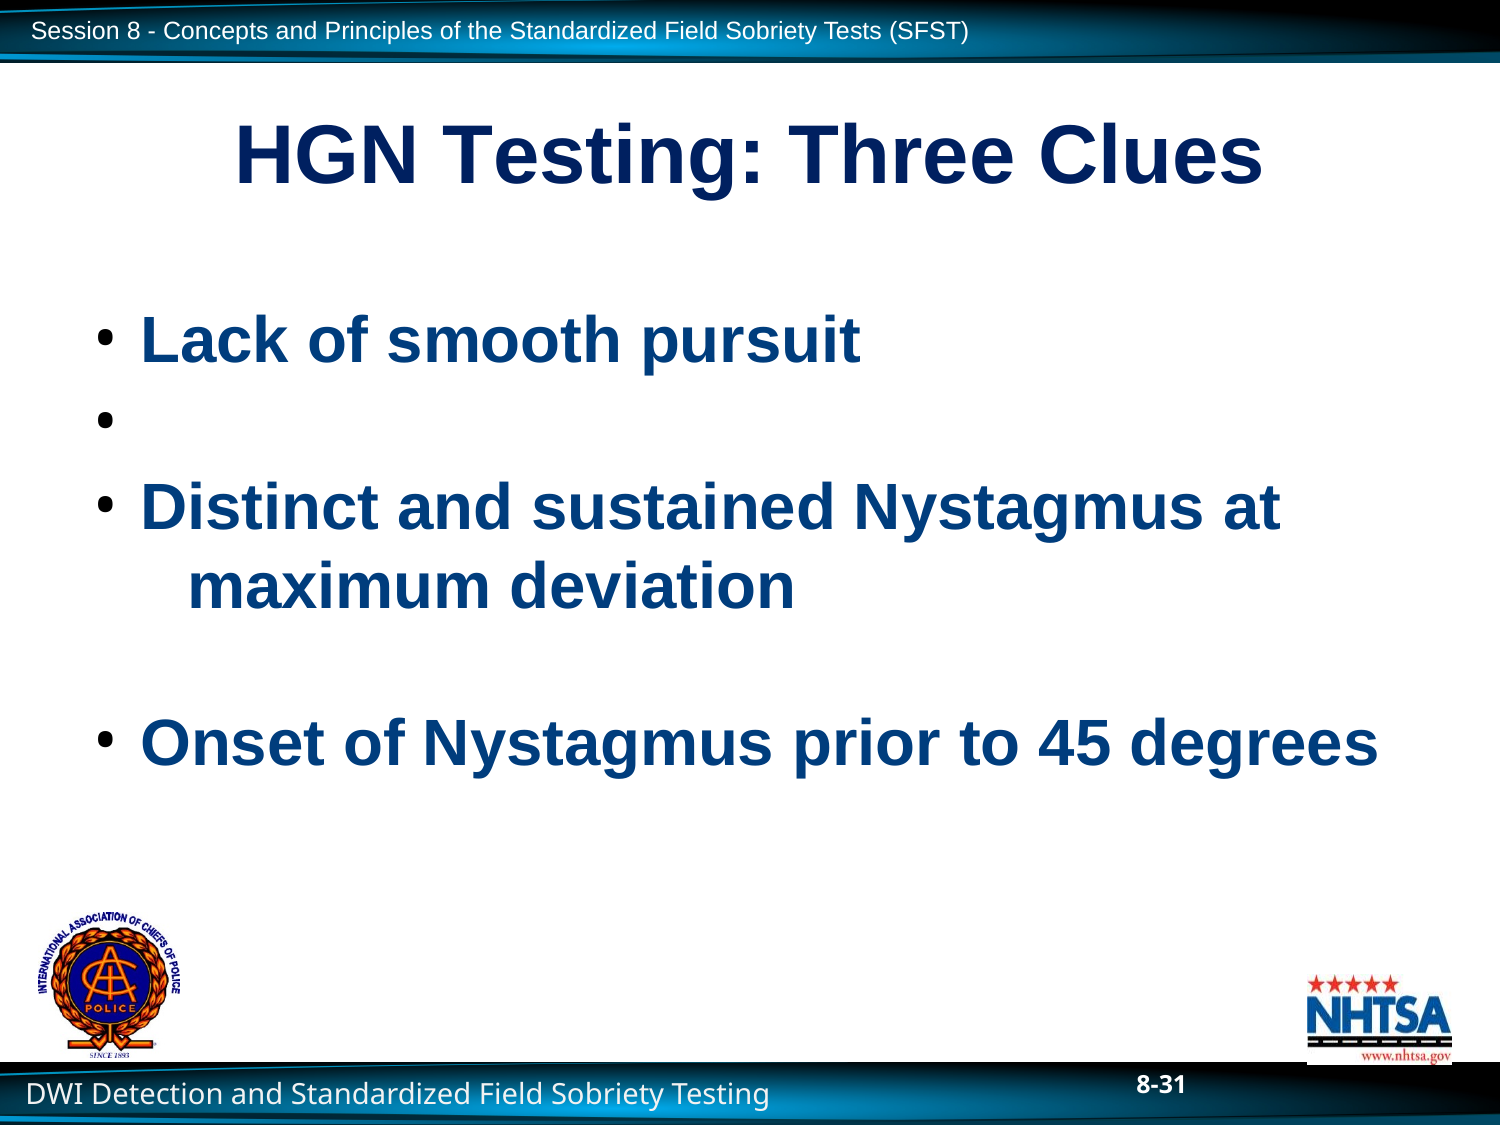

HGN Testing: Three Clues
# Lack of smooth pursuit
Distinct and sustained Nystagmus at maximum deviation
Onset of Nystagmus prior to 45 degrees
8-31